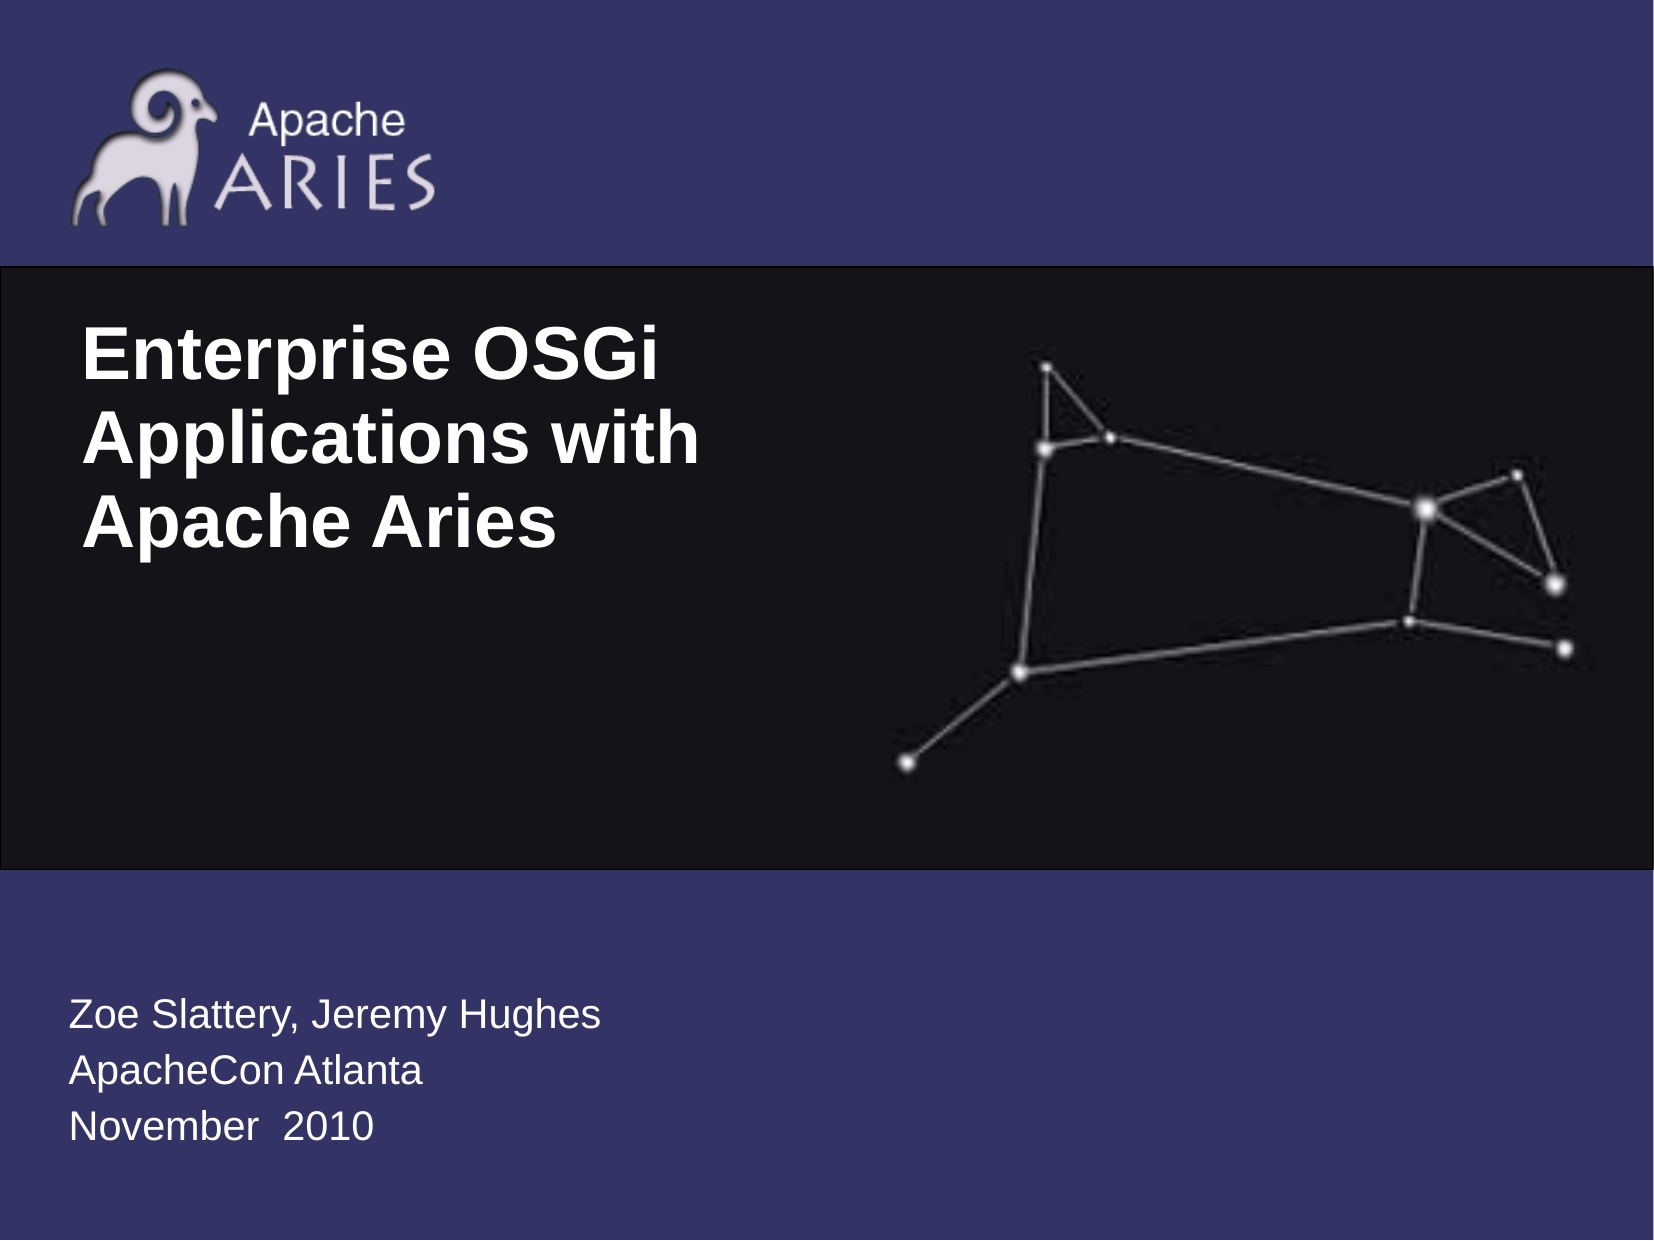

# Enterprise OSGi Applications with Apache Aries
Zoe Slattery, Jeremy Hughes
ApacheCon Atlanta
November 2010